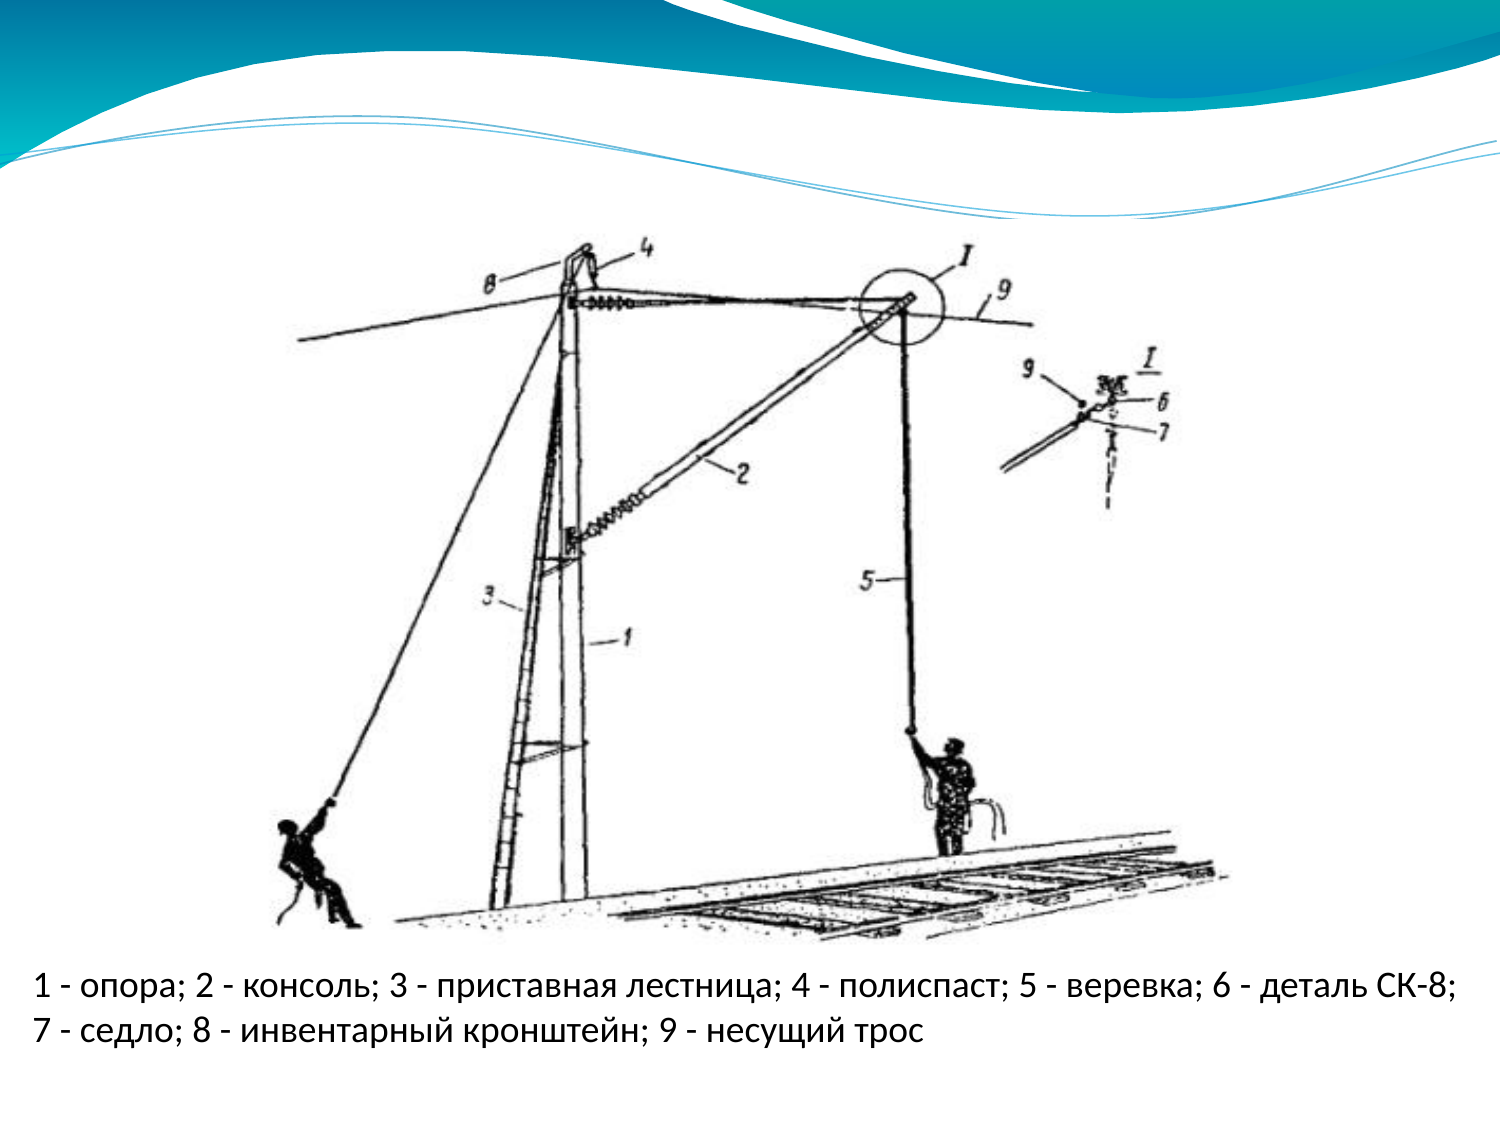

#
1 - опора; 2 - консоль; 3 - приставная лестница; 4 - полиспаст; 5 - веревка; 6 - деталь СК-8; 7 - седло; 8 - инвентарный кронштейн; 9 - несущий трос